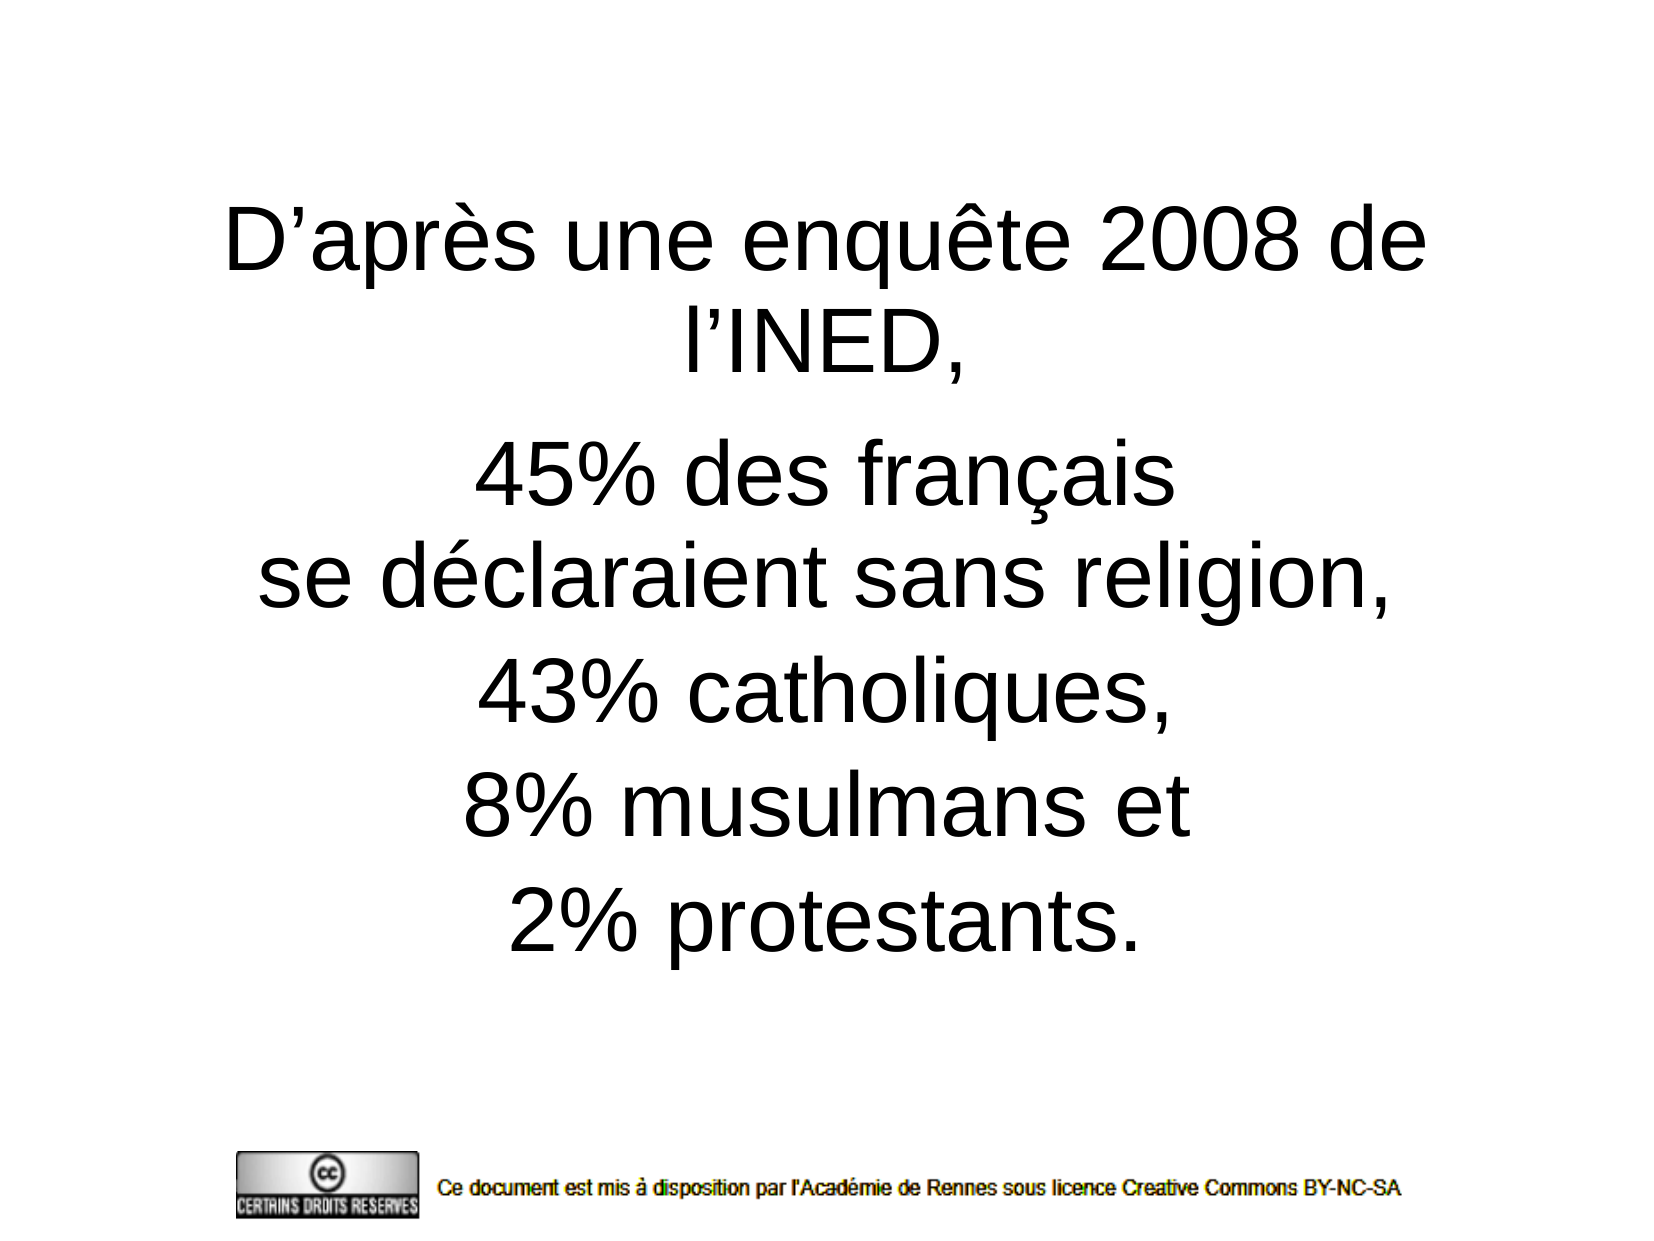

# D’après une enquête 2008 de l’INED,
45% des français
se déclaraient sans religion,
43% catholiques,
8% musulmans et
2% protestants.